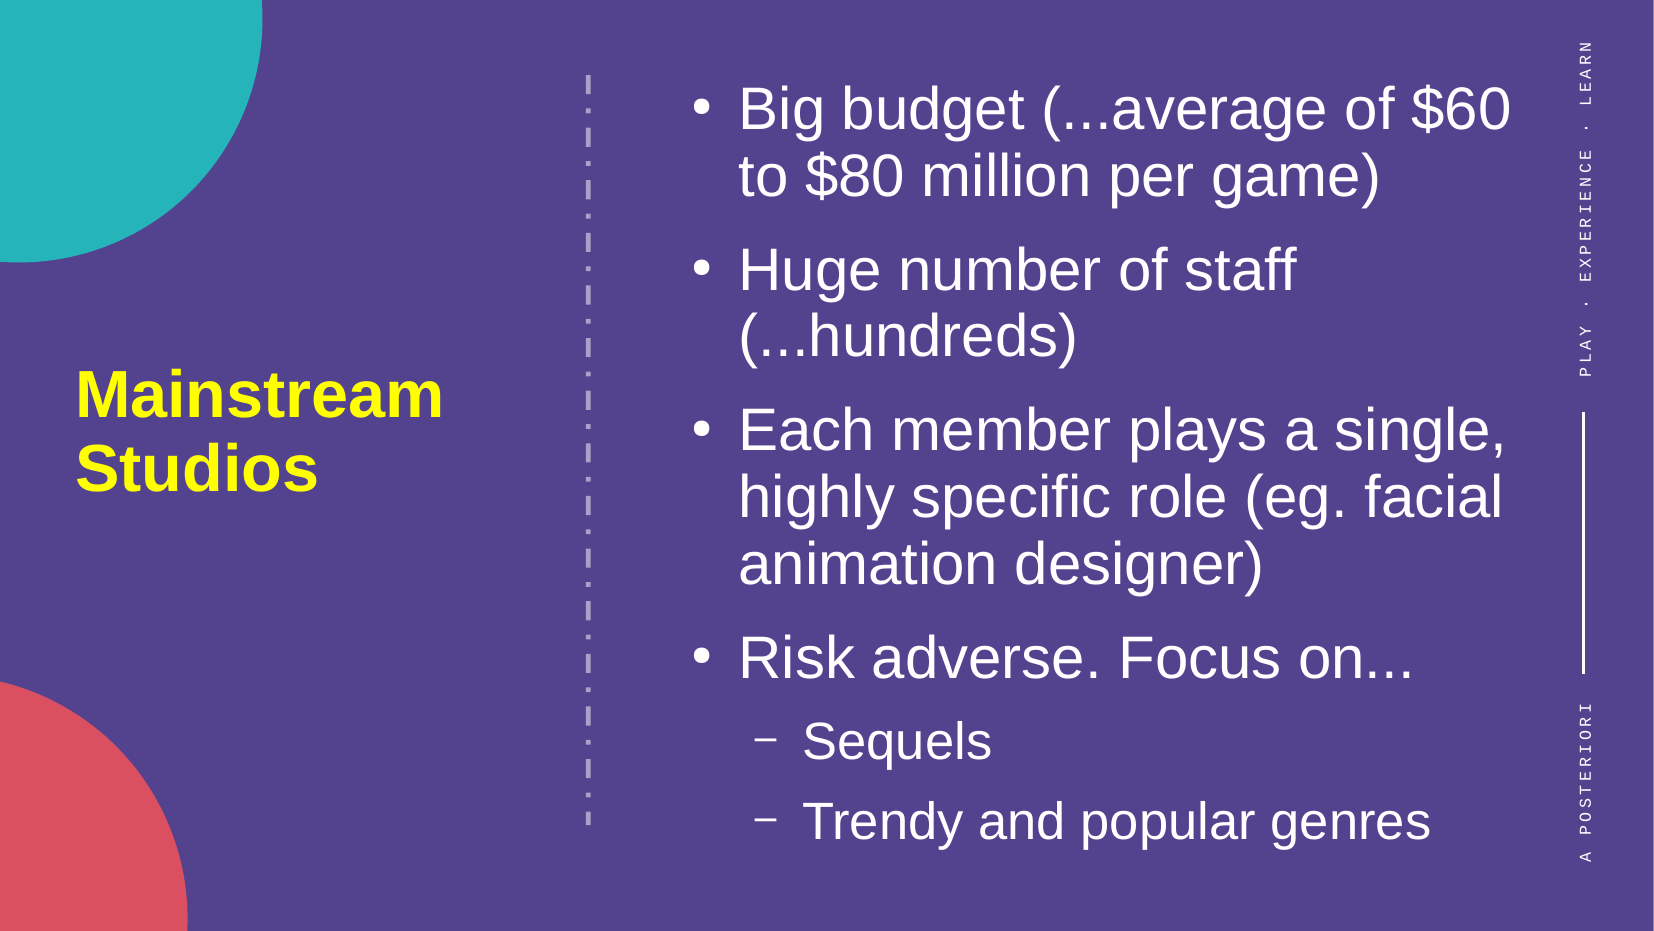

Big budget (...average of $60 to $80 million per game)
Huge number of staff (...hundreds)
Each member plays a single, highly specific role (eg. facial animation designer)
Risk adverse. Focus on...
Sequels
Trendy and popular genres
# Mainstream Studios